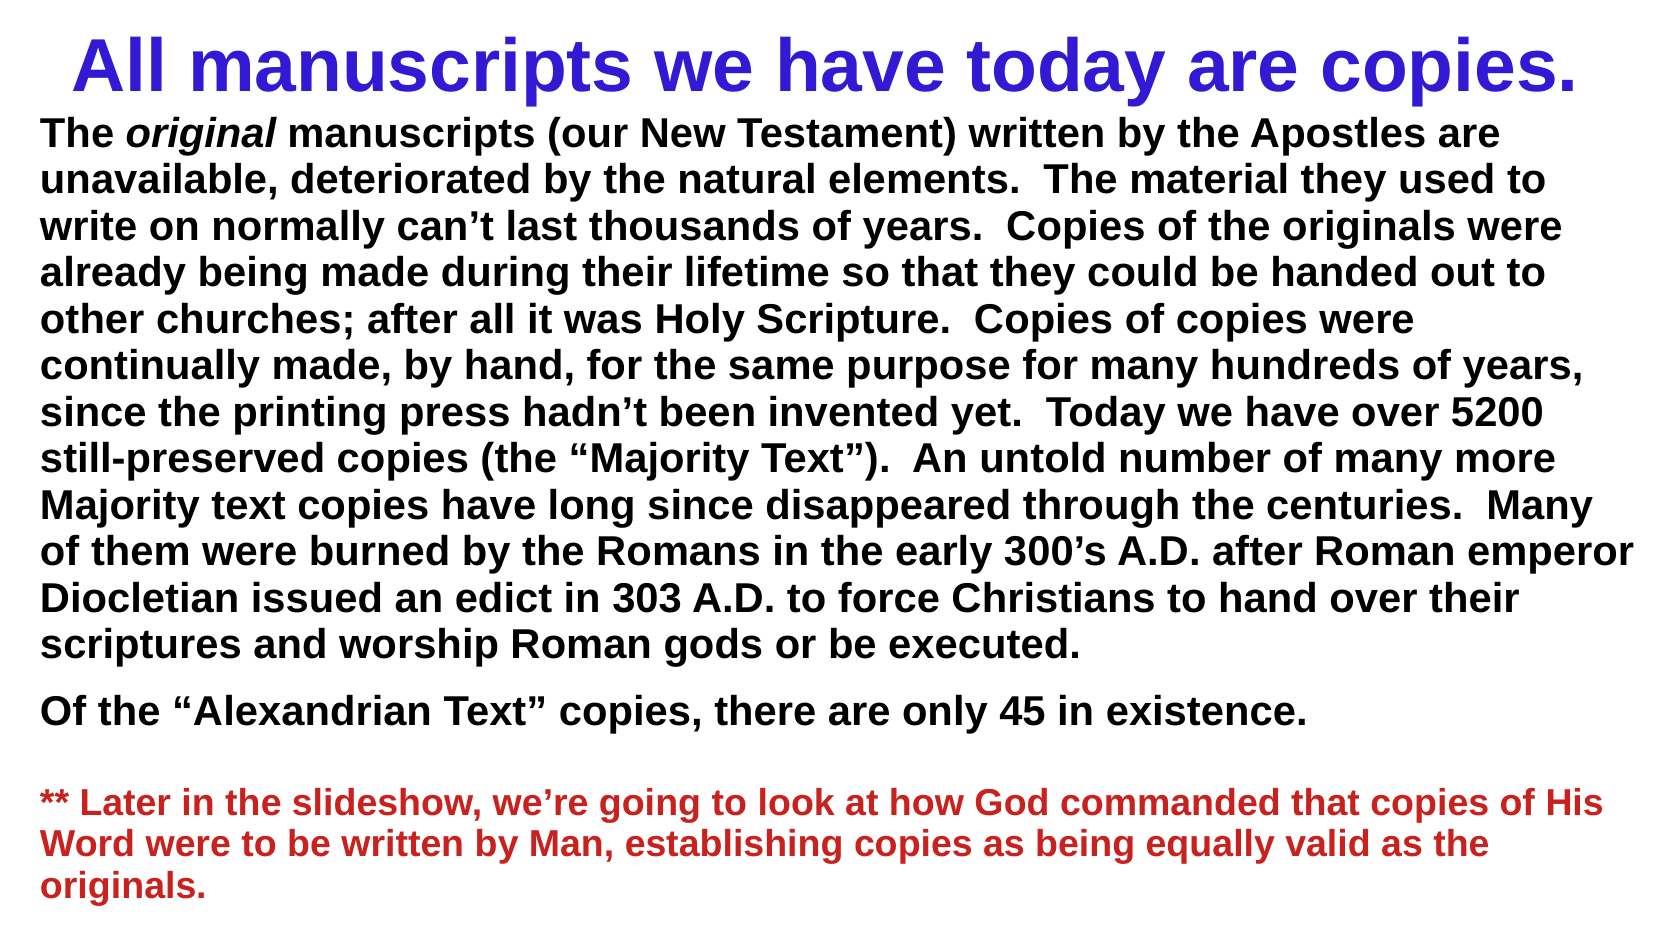

All manuscripts we have today are copies.
The original manuscripts (our New Testament) written by the Apostles are unavailable, deteriorated by the natural elements. The material they used to write on normally can’t last thousands of years. Copies of the originals were already being made during their lifetime so that they could be handed out to other churches; after all it was Holy Scripture. Copies of copies were continually made, by hand, for the same purpose for many hundreds of years, since the printing press hadn’t been invented yet. Today we have over 5200 still-preserved copies (the “Majority Text”). An untold number of many more Majority text copies have long since disappeared through the centuries. Many of them were burned by the Romans in the early 300’s A.D. after Roman emperor Diocletian issued an edict in 303 A.D. to force Christians to hand over their scriptures and worship Roman gods or be executed.
Of the “Alexandrian Text” copies, there are only 45 in existence.
** Later in the slideshow, we’re going to look at how God commanded that copies of His Word were to be written by Man, establishing copies as being equally valid as the originals.